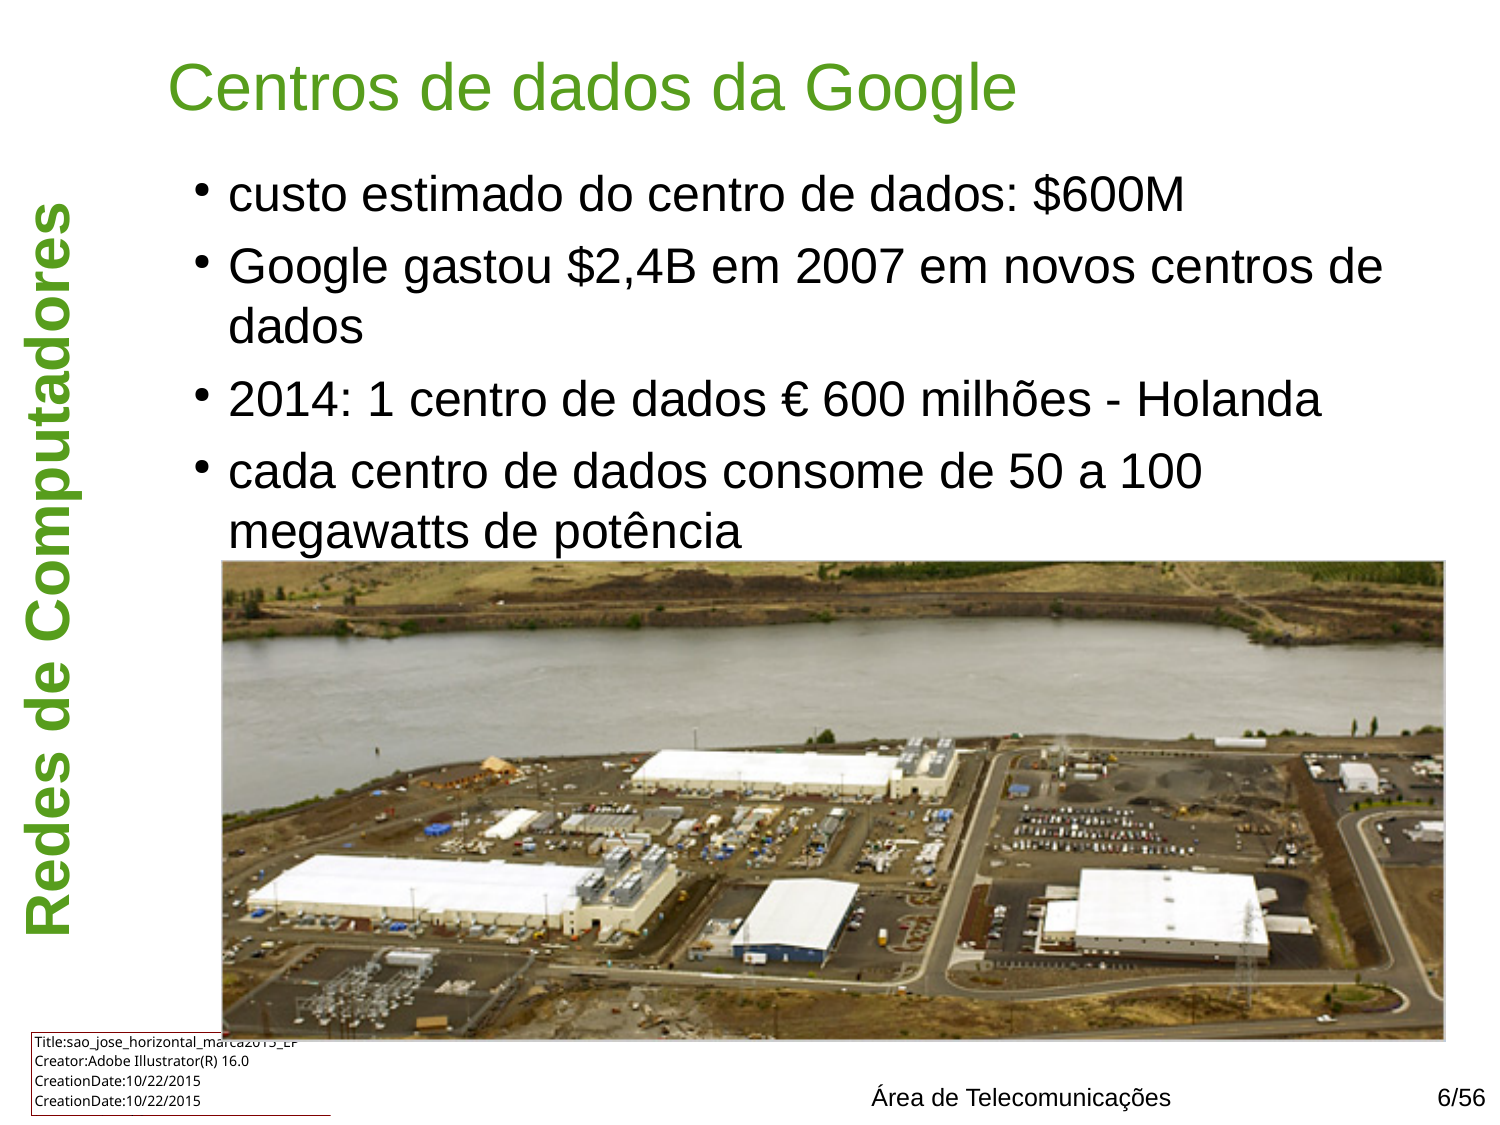

# Centros de dados da Google
custo estimado do centro de dados: $600M
Google gastou $2,4B em 2007 em novos centros de dados
2014: 1 centro de dados € 600 milhões - Holanda
cada centro de dados consome de 50 a 100 megawatts de potência